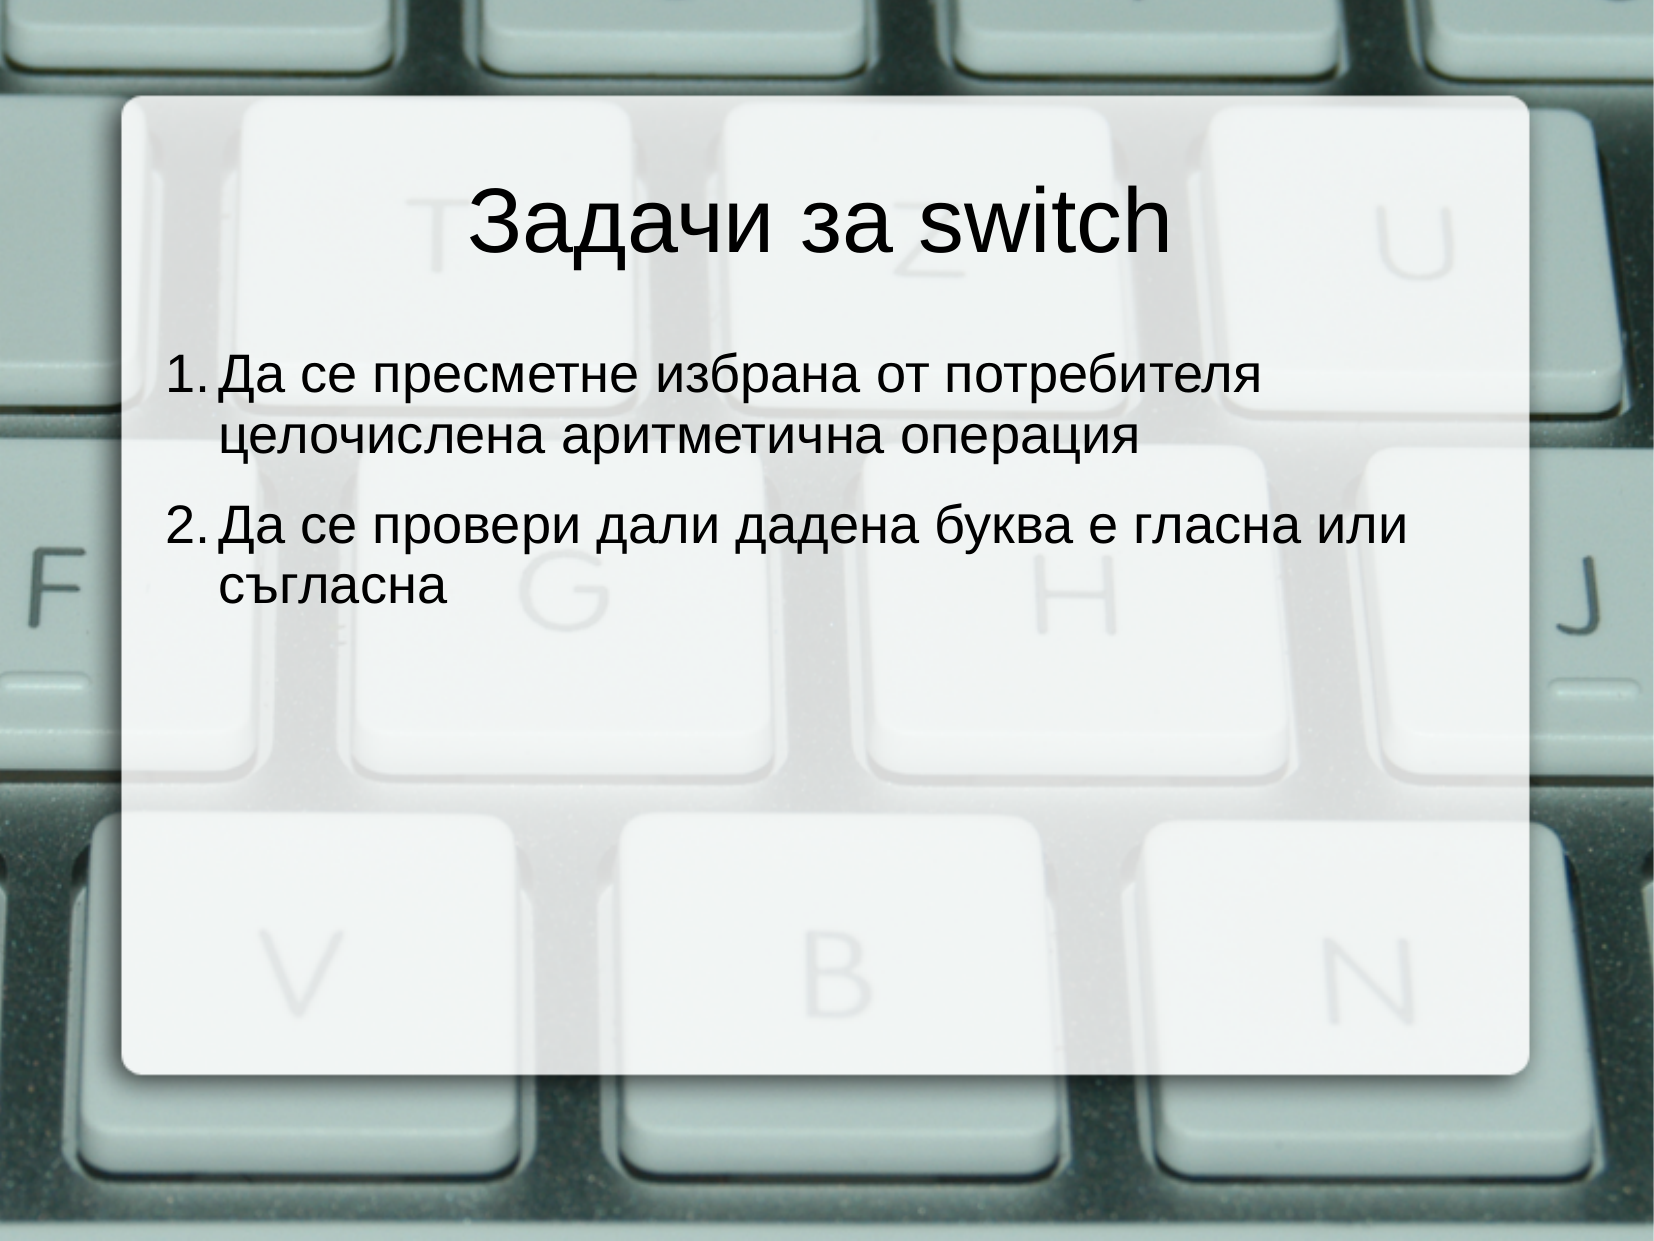

# Задачи за switch
Да се пресметне избрана от потребителя целочислена аритметична операция
Да се провери дали дадена буква е гласна или съгласна